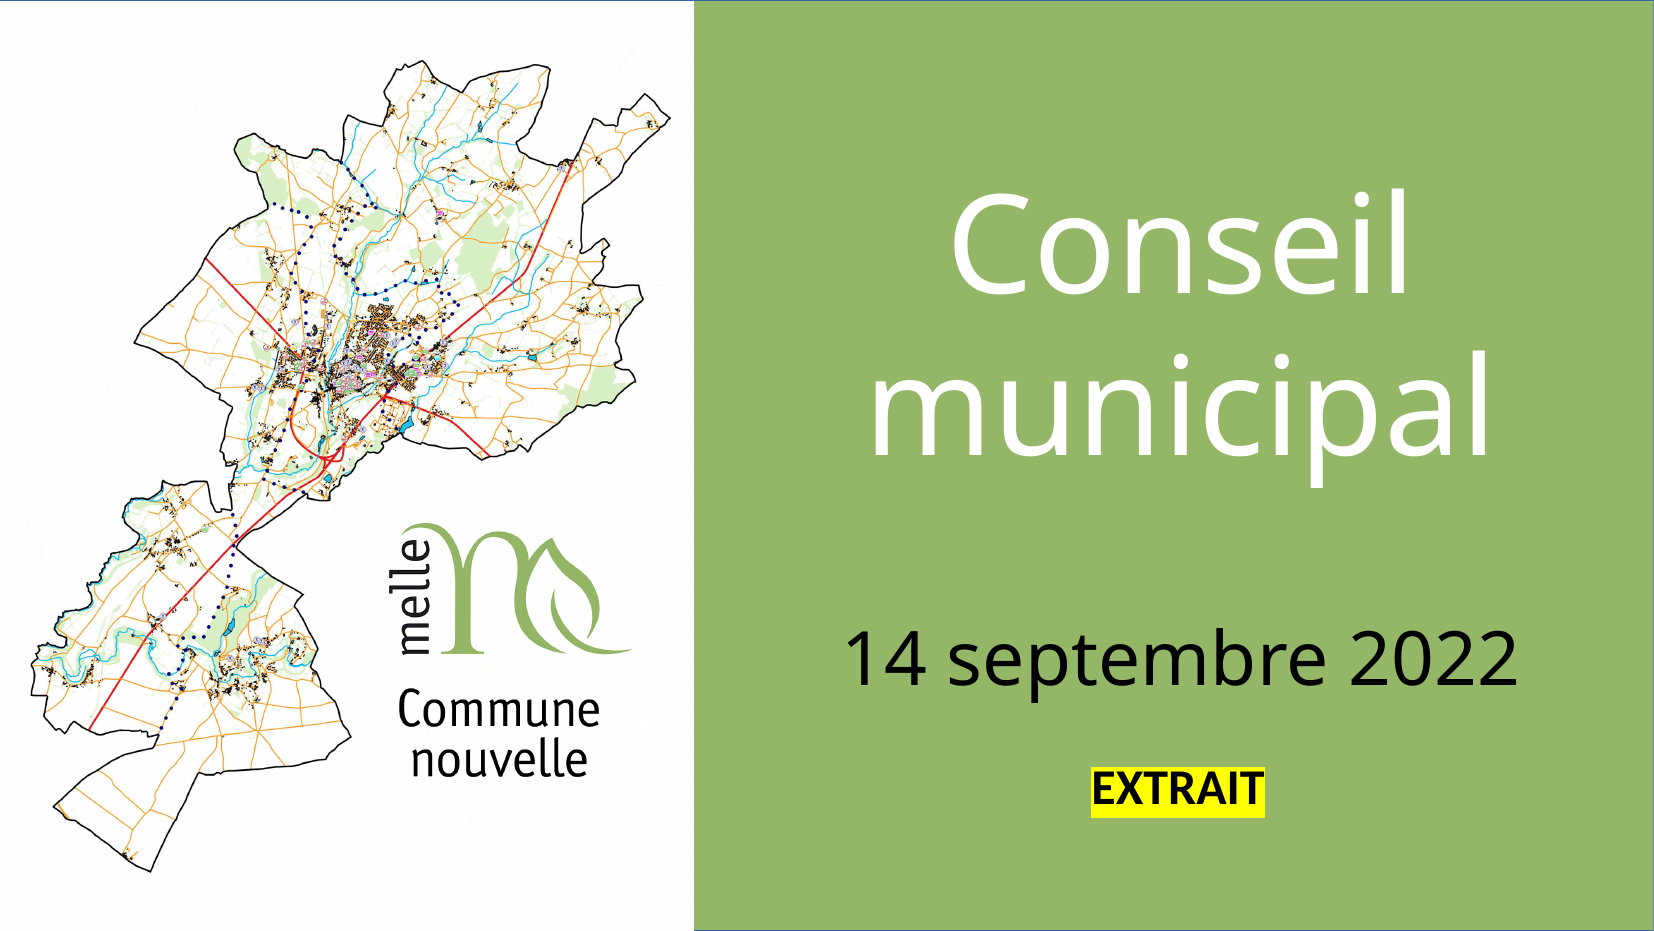

# Conseil municipal
14 septembre 2022
EXTRAIT